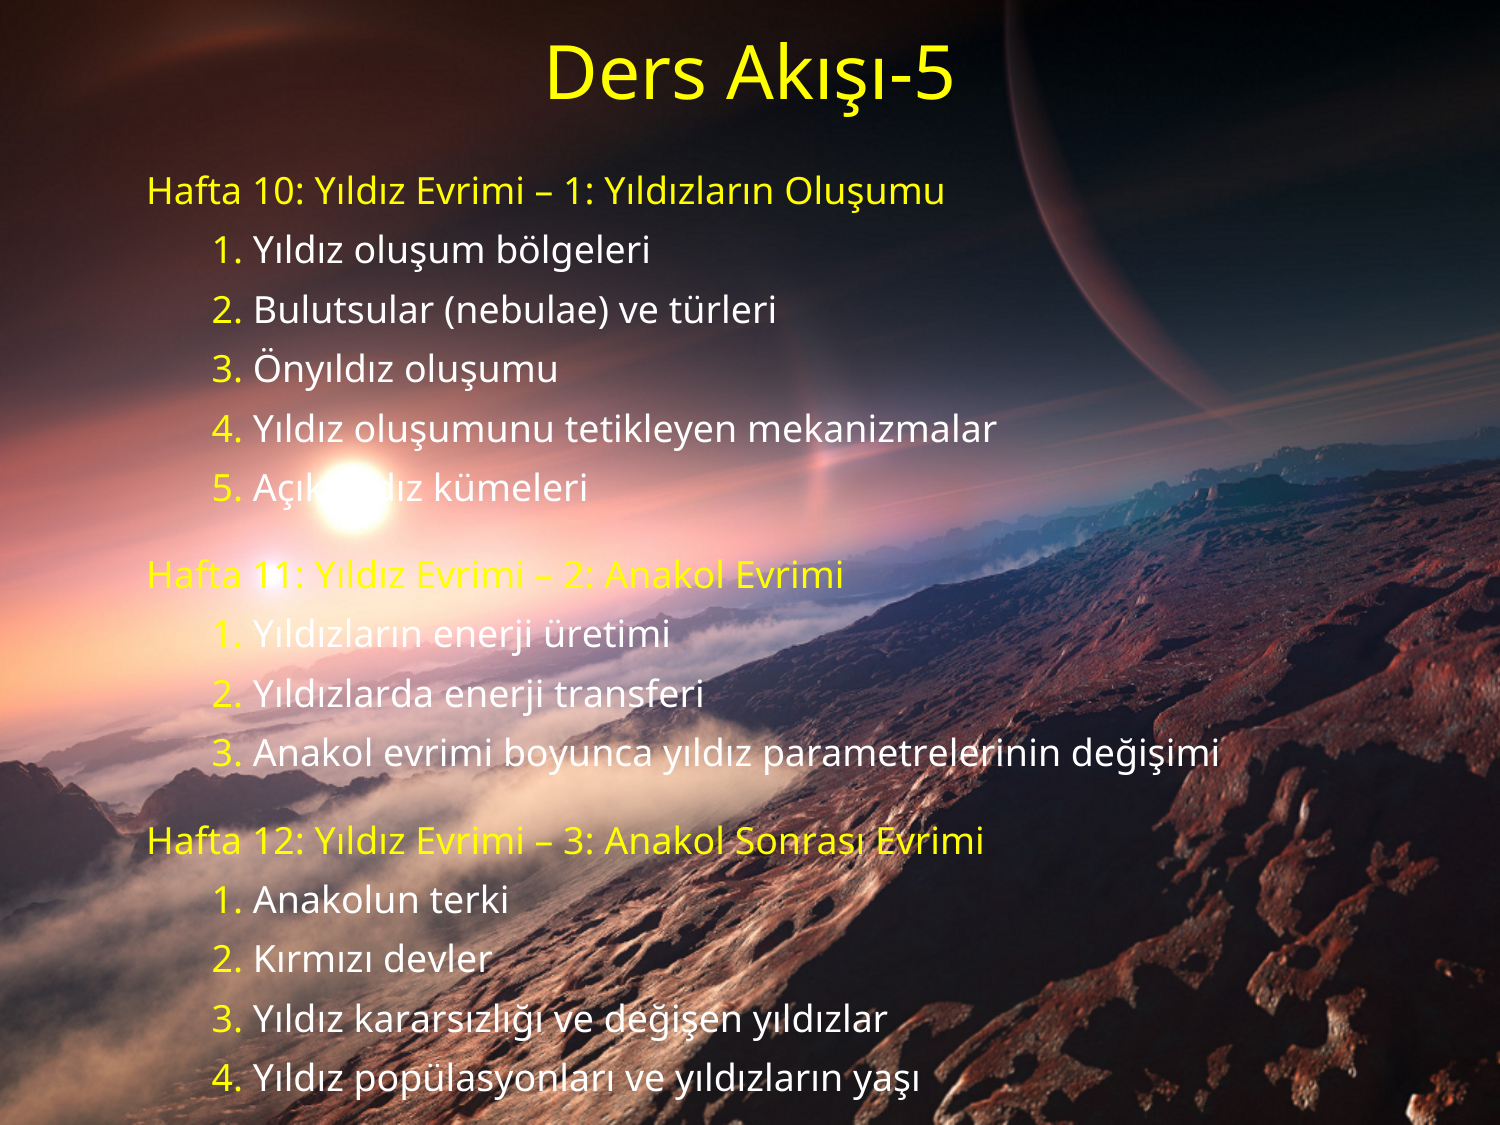

# Ders Akışı-5
Hafta 10: Yıldız Evrimi – 1: Yıldızların Oluşumu
1. Yıldız oluşum bölgeleri
2. Bulutsular (nebulae) ve türleri
3. Önyıldız oluşumu
4. Yıldız oluşumunu tetikleyen mekanizmalar
5. Açık yıldız kümeleri
Hafta 11: Yıldız Evrimi – 2: Anakol Evrimi
1. Yıldızların enerji üretimi
2. Yıldızlarda enerji transferi
3. Anakol evrimi boyunca yıldız parametrelerinin değişimi
Hafta 12: Yıldız Evrimi – 3: Anakol Sonrası Evrimi
1. Anakolun terki
2. Kırmızı devler
3. Yıldız kararsızlığı ve değişen yıldızlar
4. Yıldız popülasyonları ve yıldızların yaşı